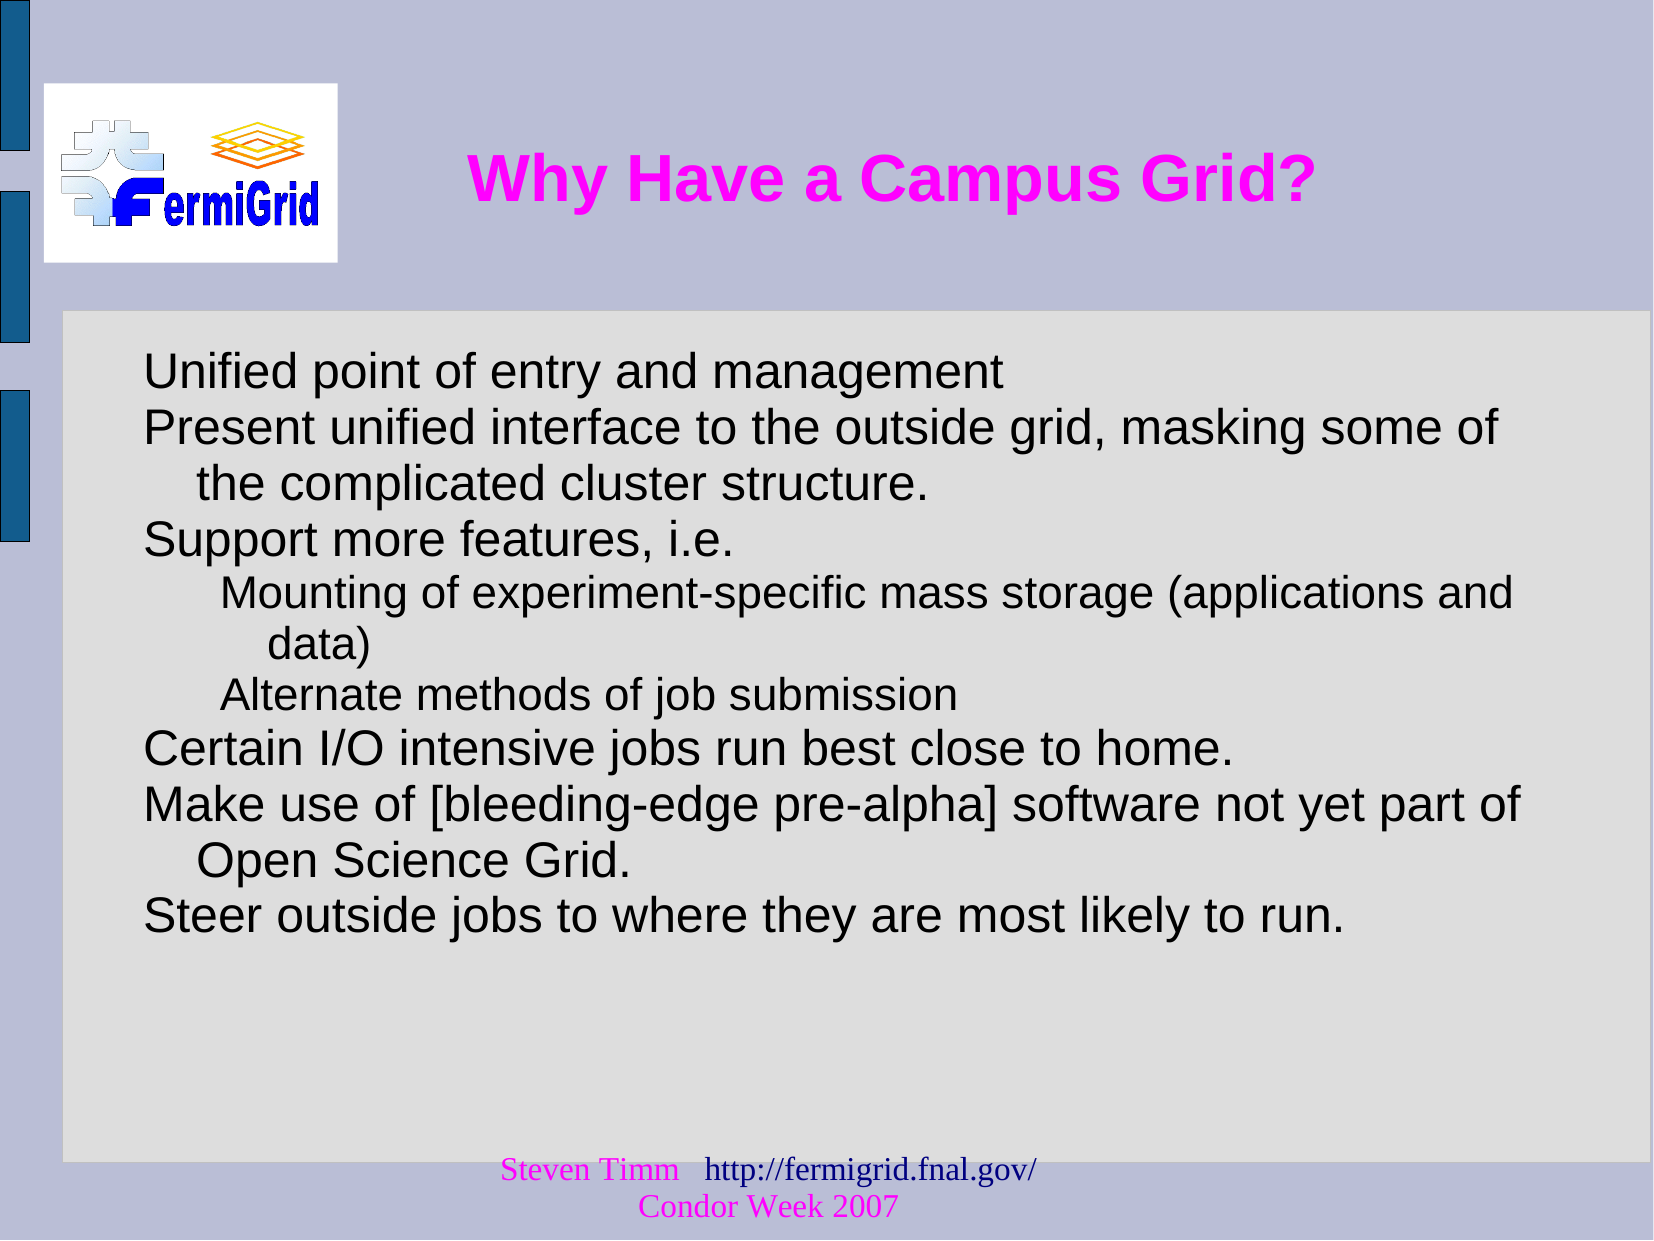

# Why Have a Campus Grid?
Unified point of entry and management
Present unified interface to the outside grid, masking some of the complicated cluster structure.
Support more features, i.e.
Mounting of experiment-specific mass storage (applications and data)
Alternate methods of job submission
Certain I/O intensive jobs run best close to home.
Make use of [bleeding-edge pre-alpha] software not yet part of Open Science Grid.
Steer outside jobs to where they are most likely to run.